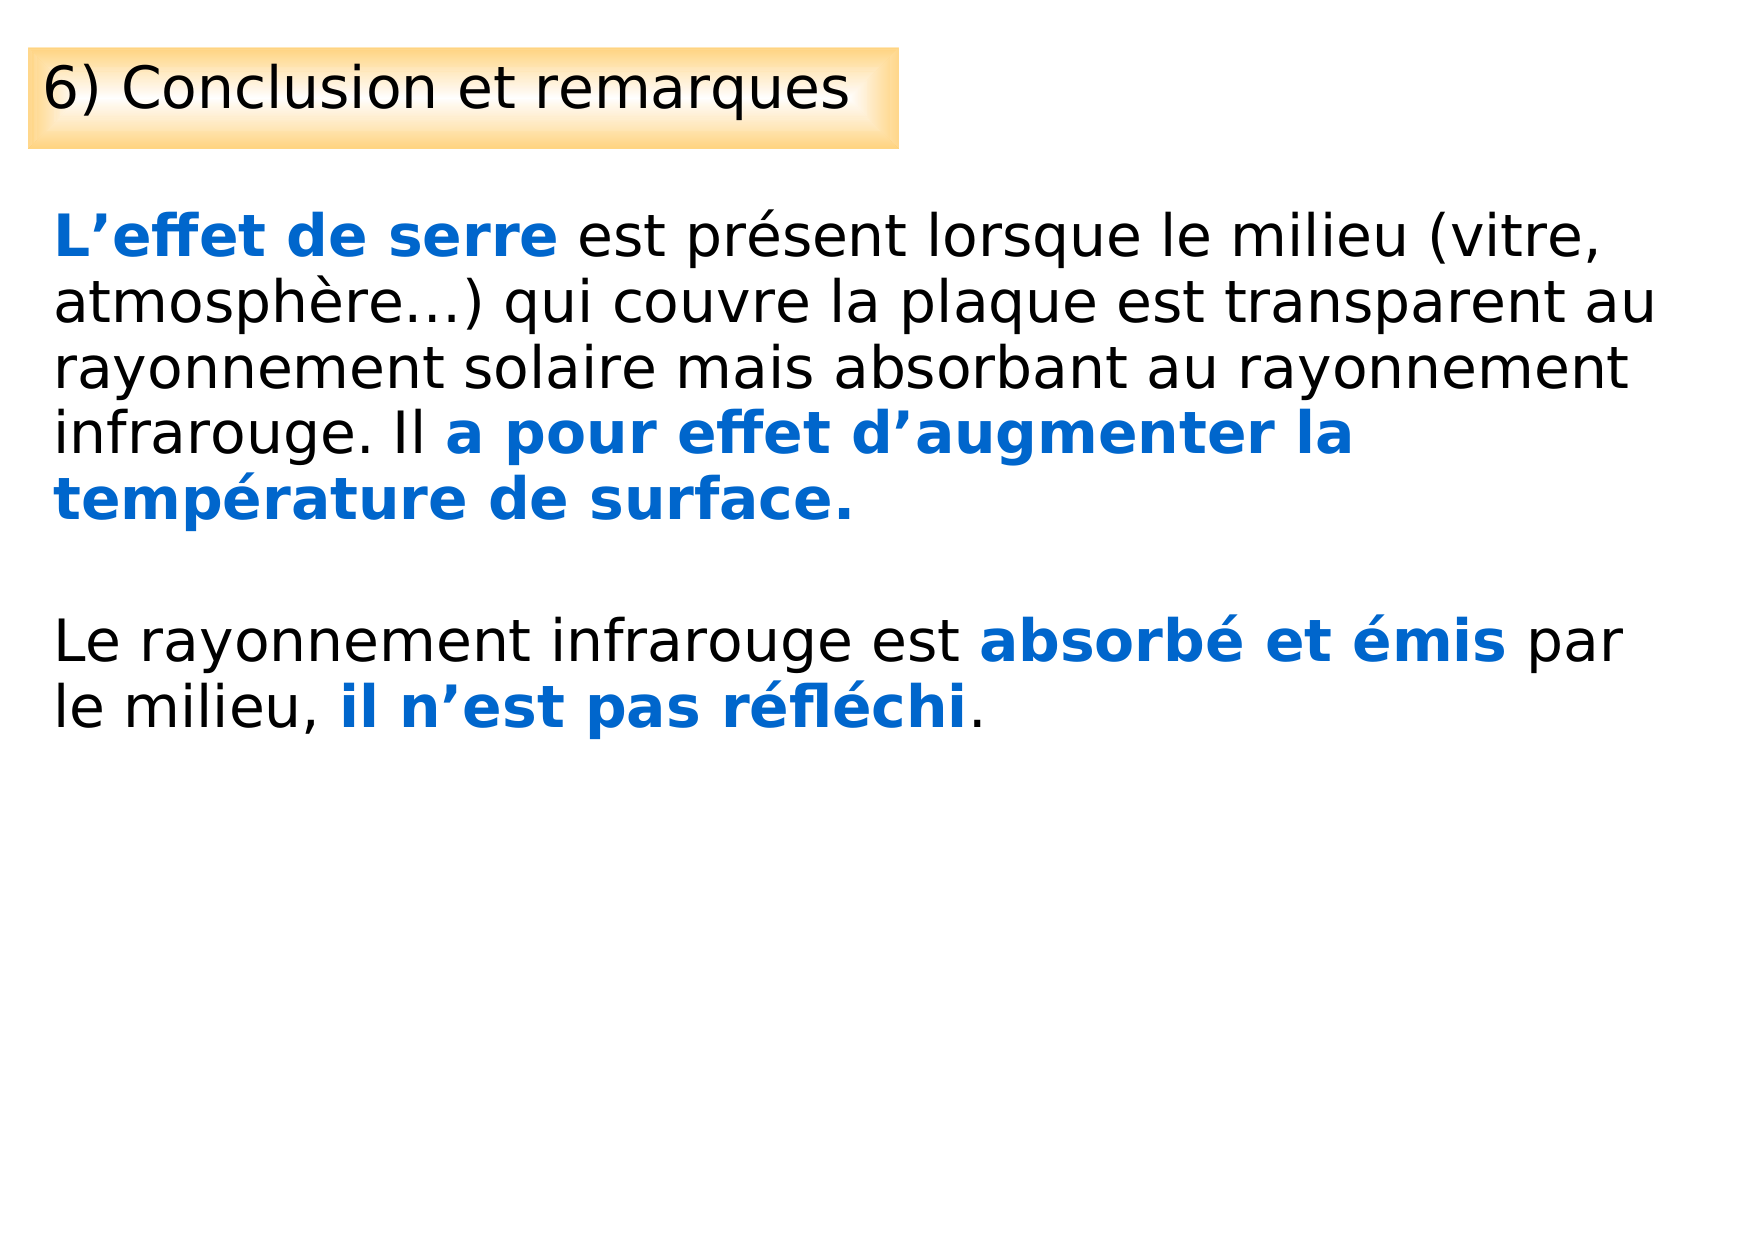

6) Conclusion et remarques
L’effet de serre est présent lorsque le milieu (vitre, atmosphère…) qui couvre la plaque est transparent au rayonnement solaire mais absorbant au rayonnement infrarouge. Il a pour effet d’augmenter la température de surface.
Le rayonnement infrarouge est absorbé et émis par le milieu, il n’est pas réfléchi.